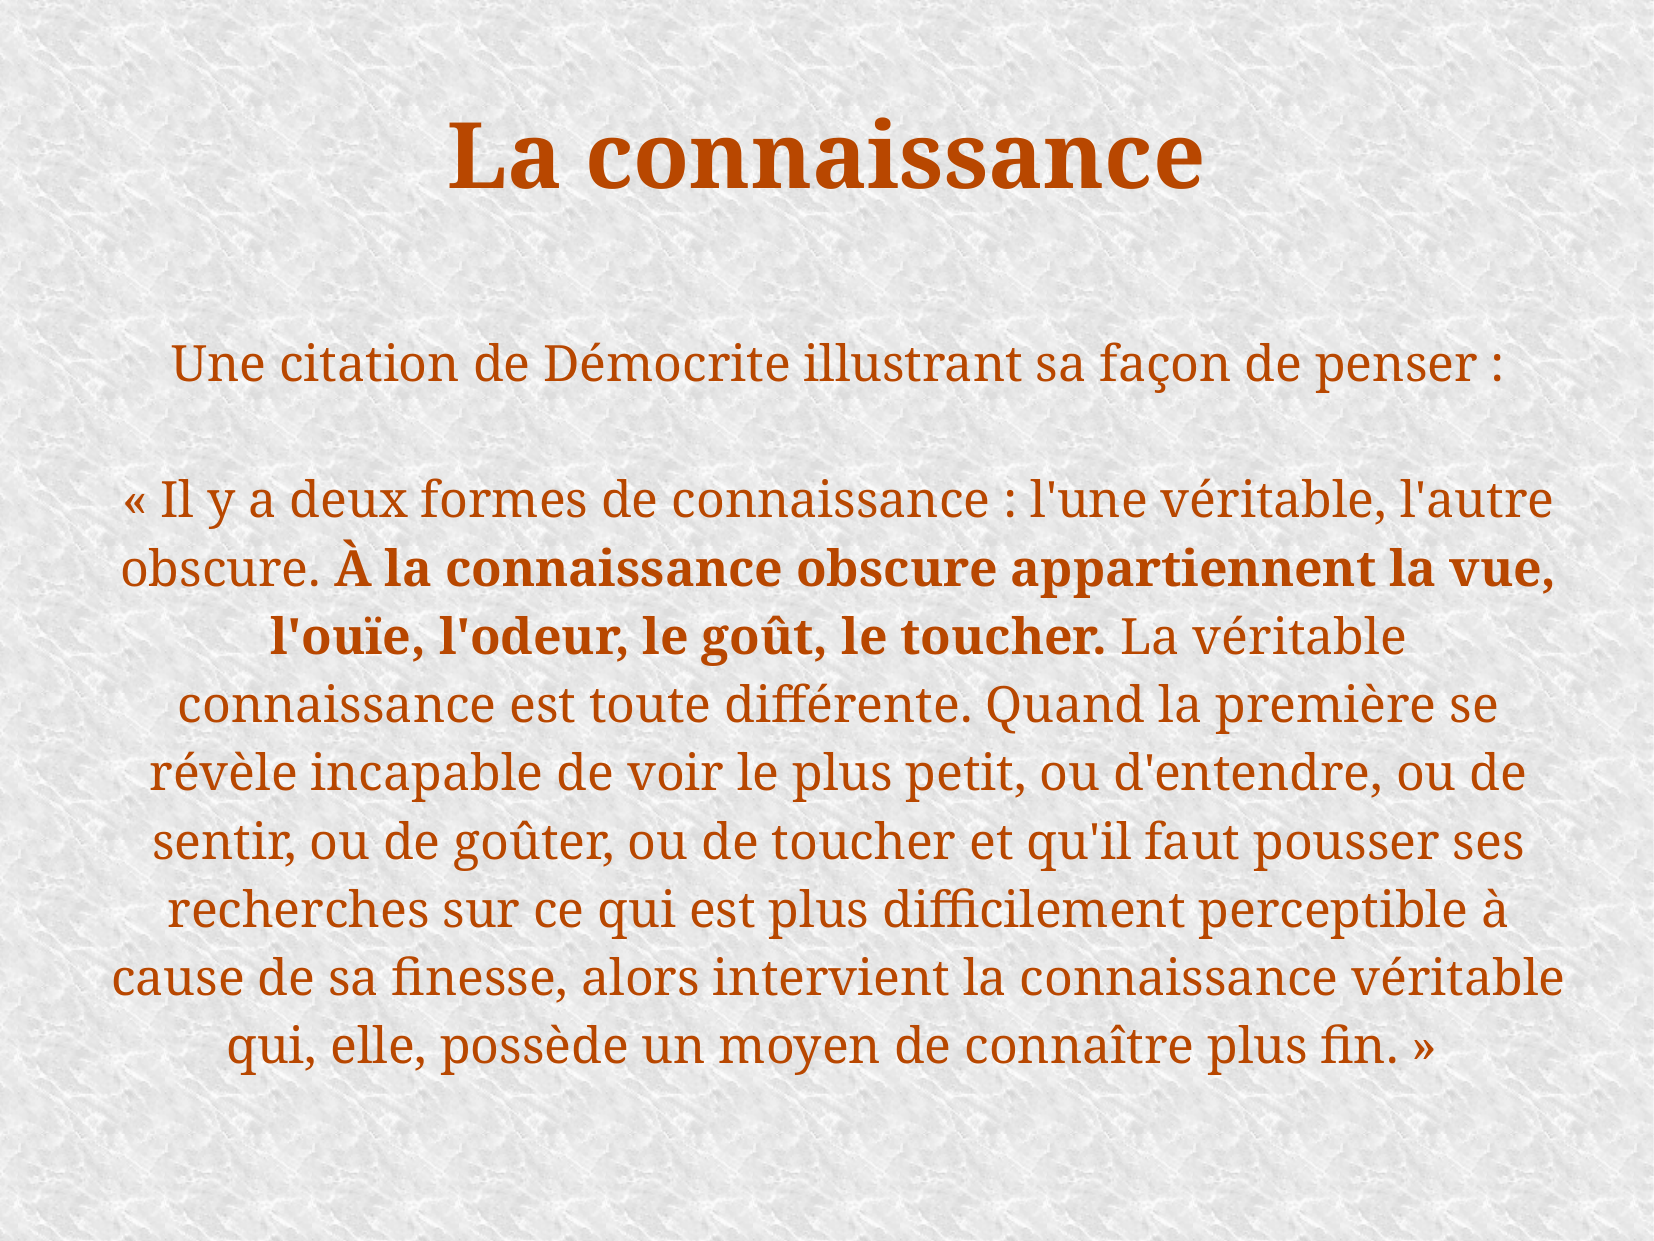

# La connaissance
Une citation de Démocrite illustrant sa façon de penser :
« Il y a deux formes de connaissance : l'une véritable, l'autre obscure. À la connaissance obscure appartiennent la vue, l'ouïe, l'odeur, le goût, le toucher. La véritable connaissance est toute différente. Quand la première se révèle incapable de voir le plus petit, ou d'entendre, ou de sentir, ou de goûter, ou de toucher et qu'il faut pousser ses recherches sur ce qui est plus difficilement perceptible à cause de sa finesse, alors intervient la connaissance véritable qui, elle, possède un moyen de connaître plus fin. »